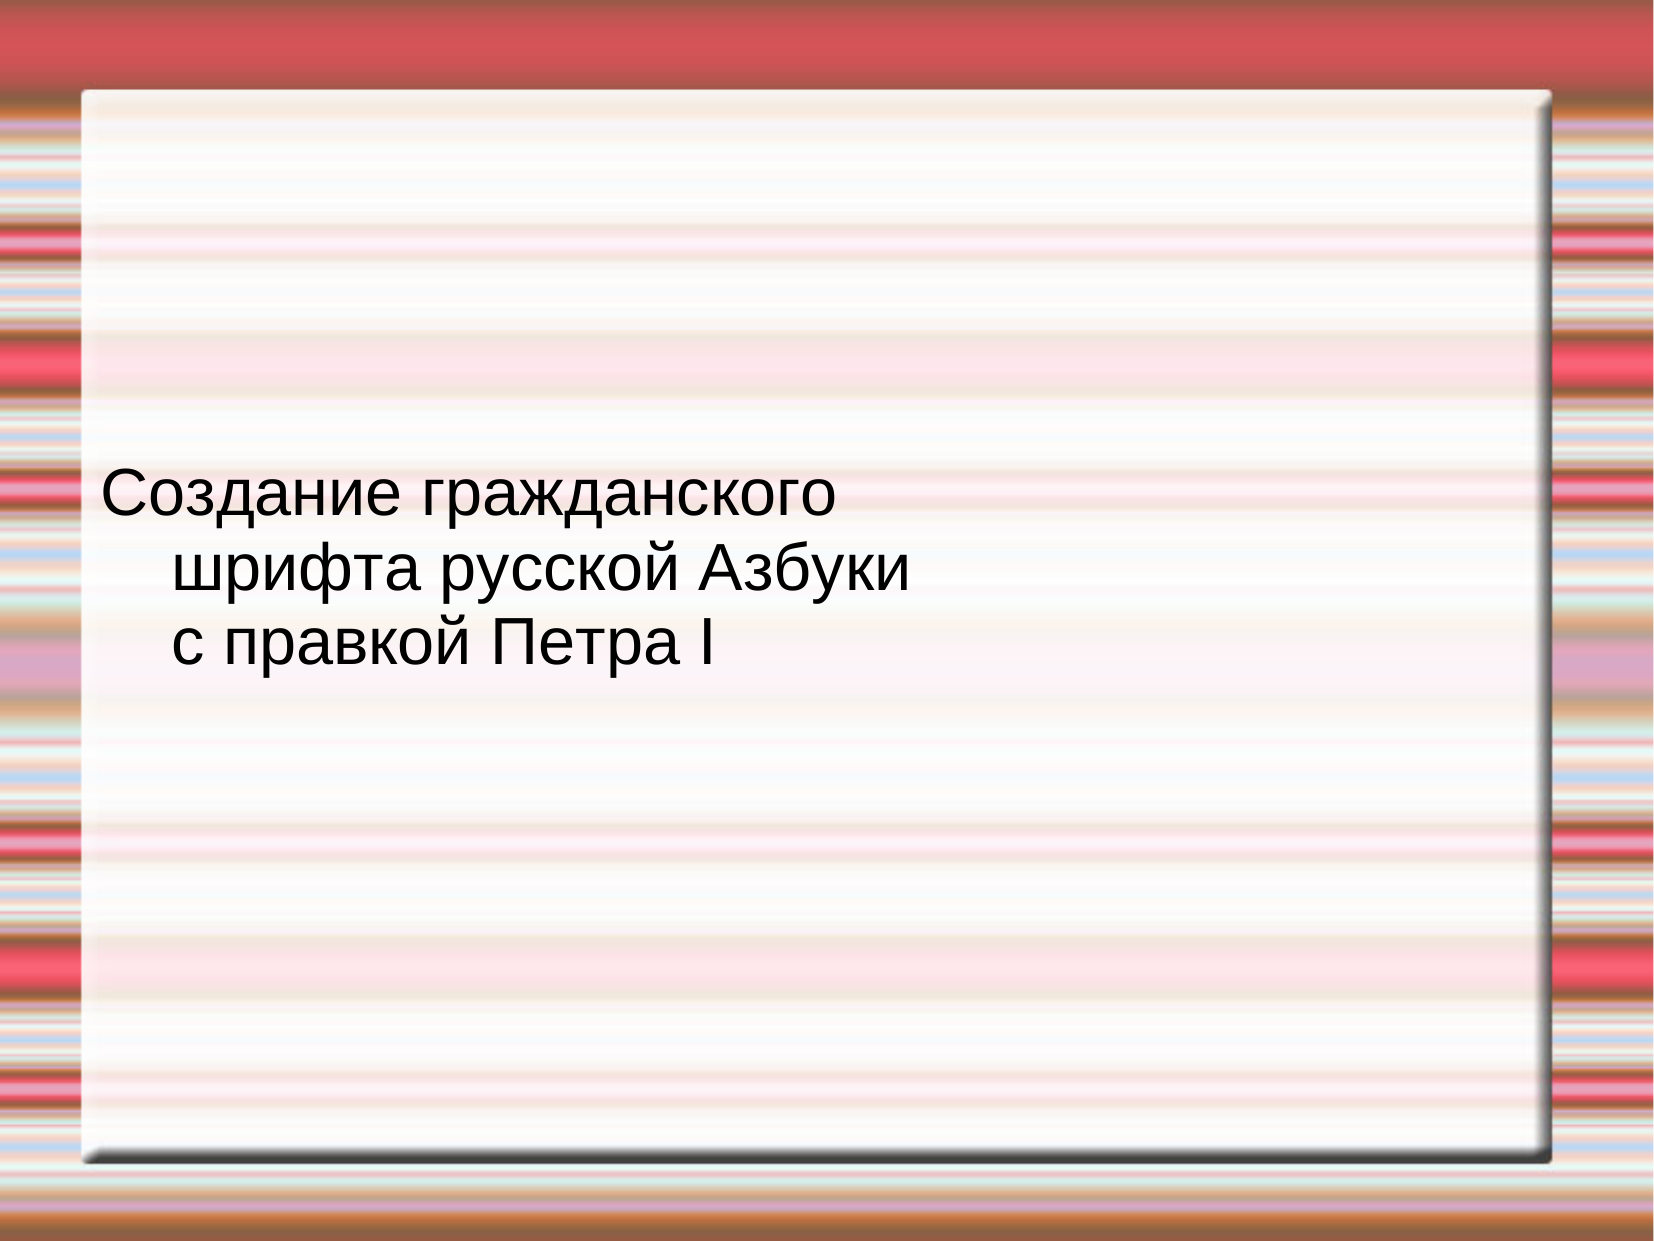

# Создание гражданского шрифта русской Азбуки с правкой Петра I